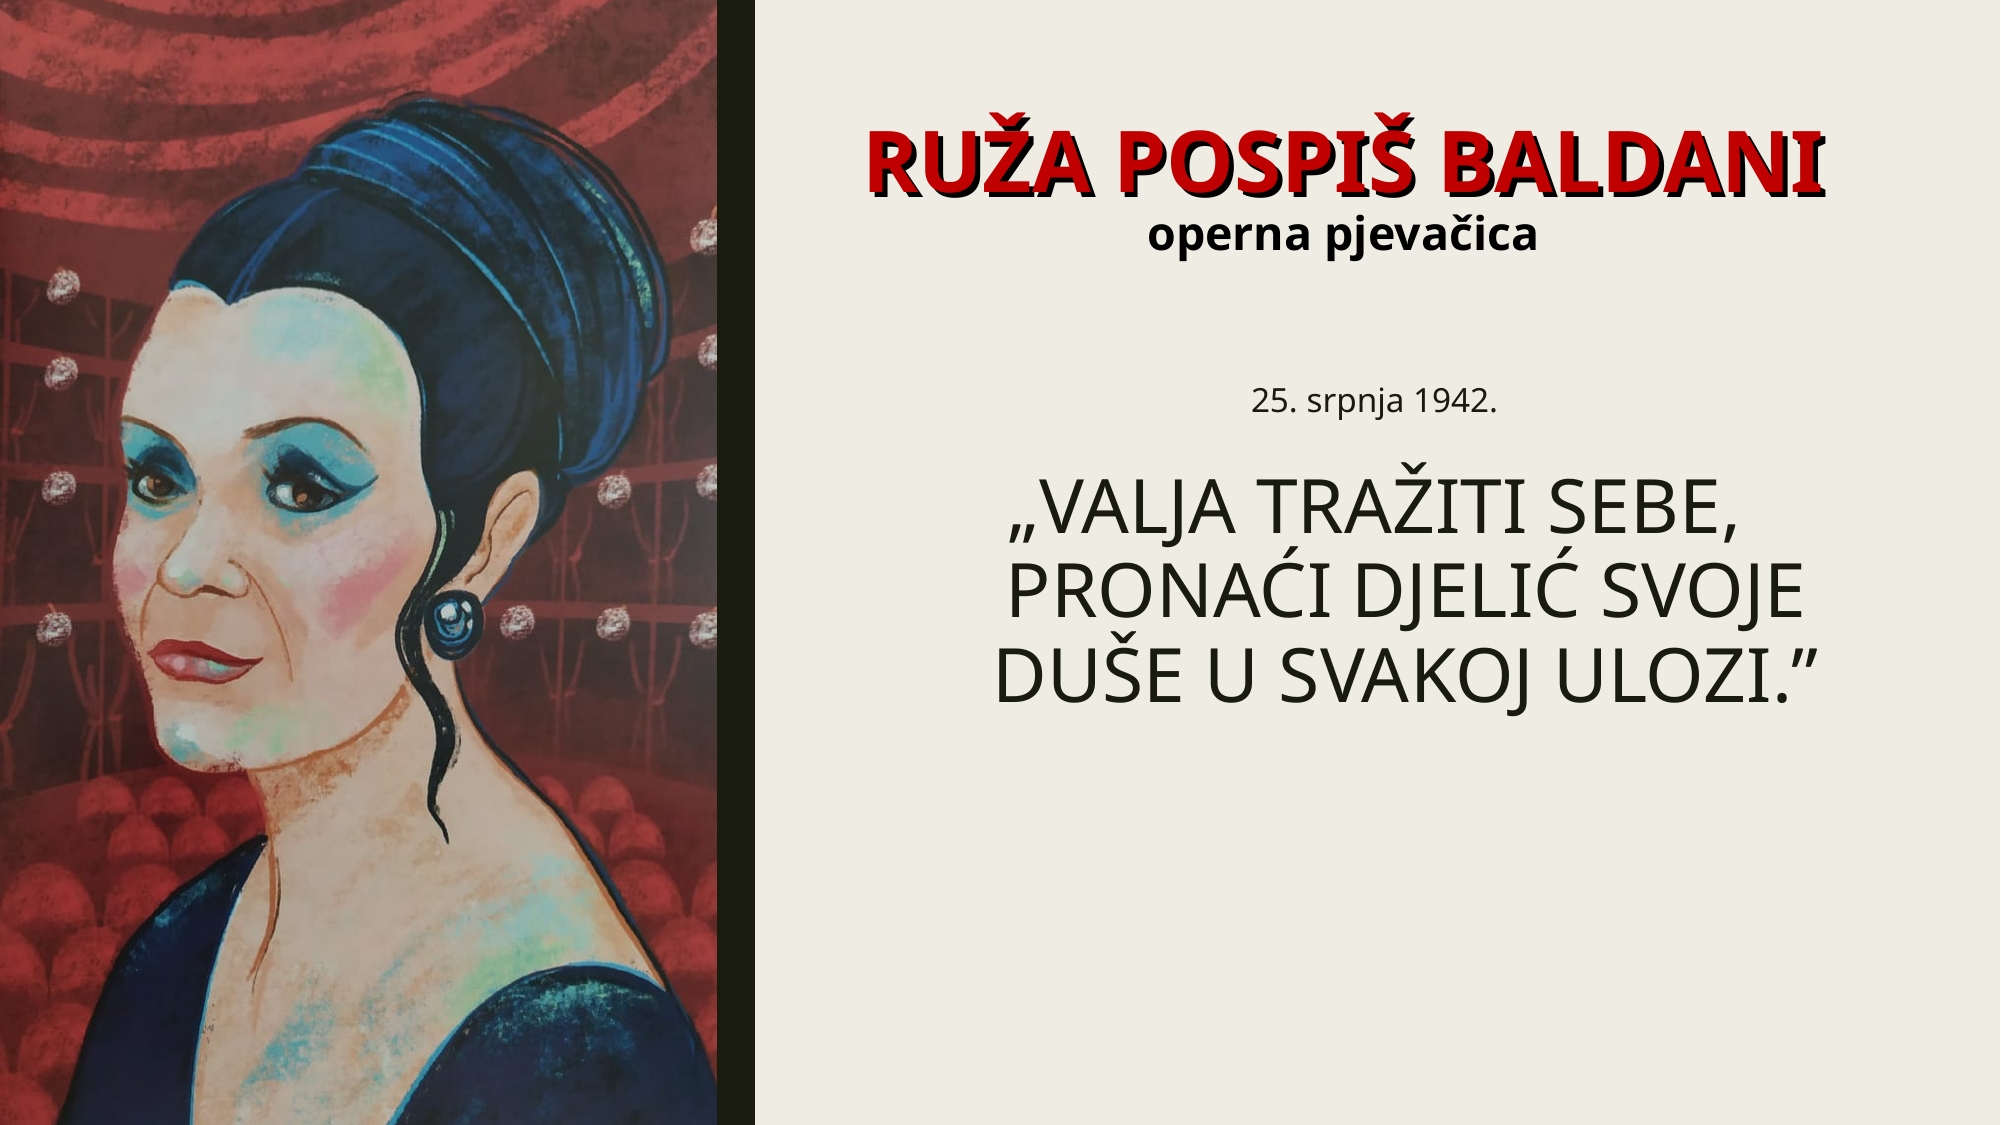

# RUŽA POSPIŠ BALDANI operna pjevačica
25. srpnja 1942.
„VALJA TRAŽITI SEBE, PRONAĆI DJELIĆ SVOJE DUŠE U SVAKOJ ULOZI.”